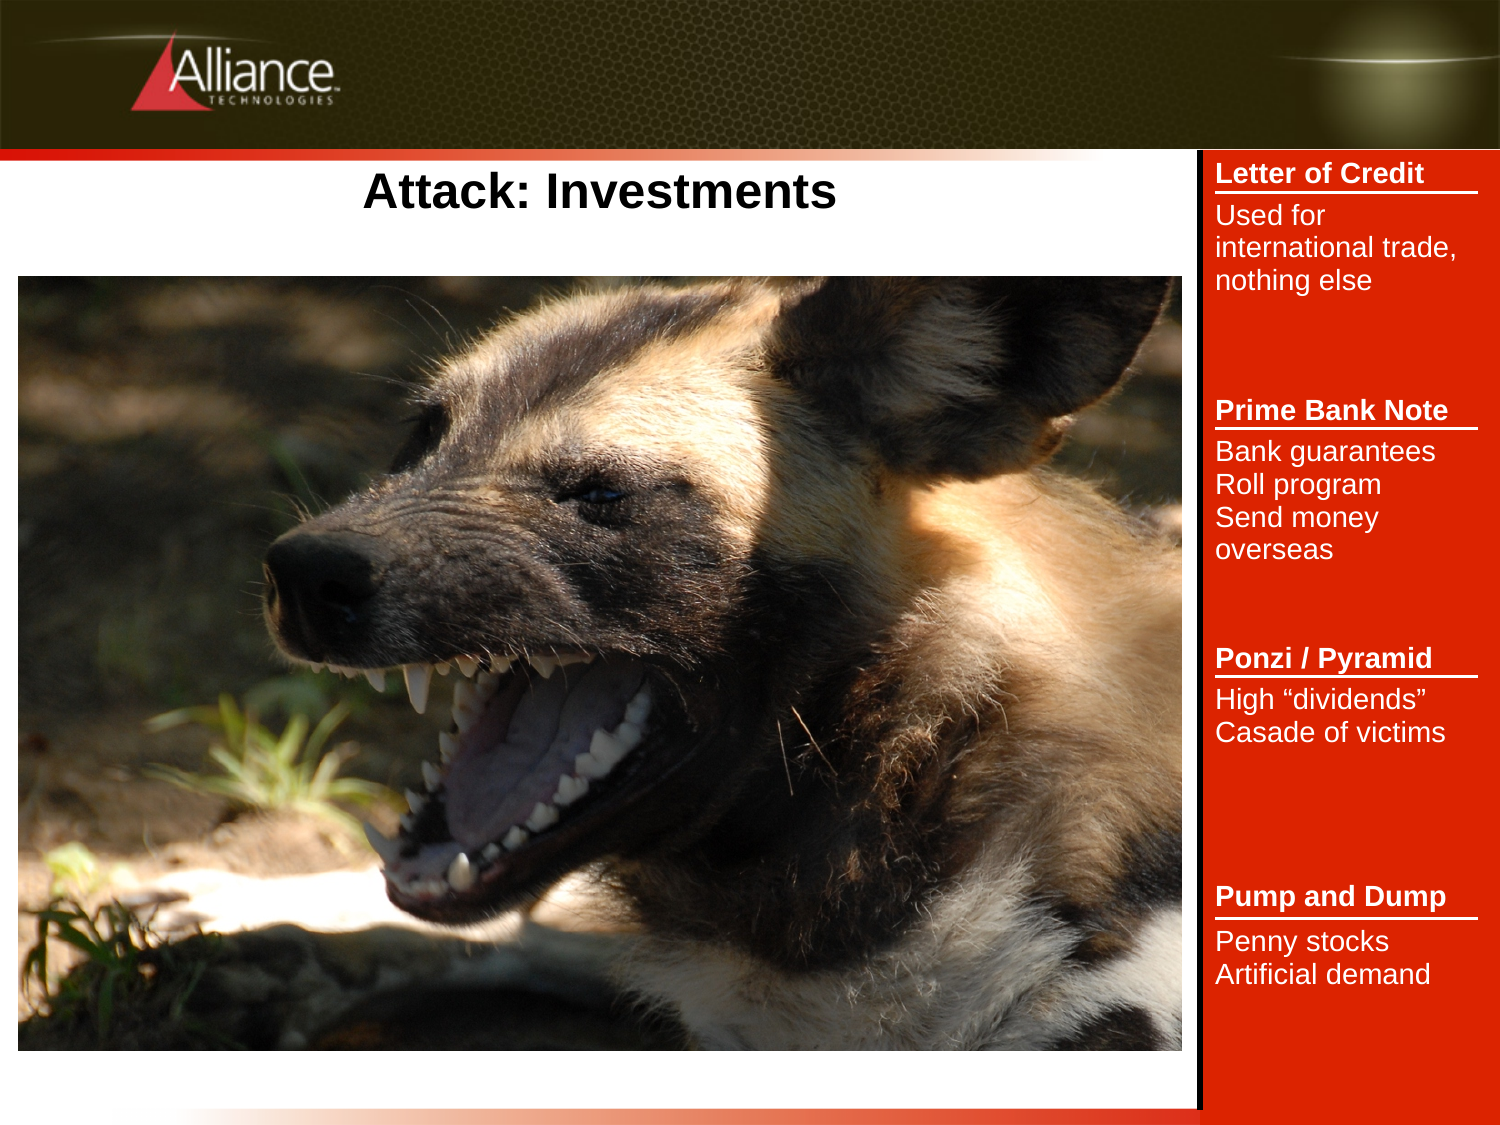

Letter of Credit
Attack: Investments
Used for international trade, nothing else
Prime Bank Note
Bank guarantees
Roll program
Send money overseas
Ponzi / Pyramid
High “dividends”
Casade of victims
Pump and Dump
Penny stocks
Artificial demand